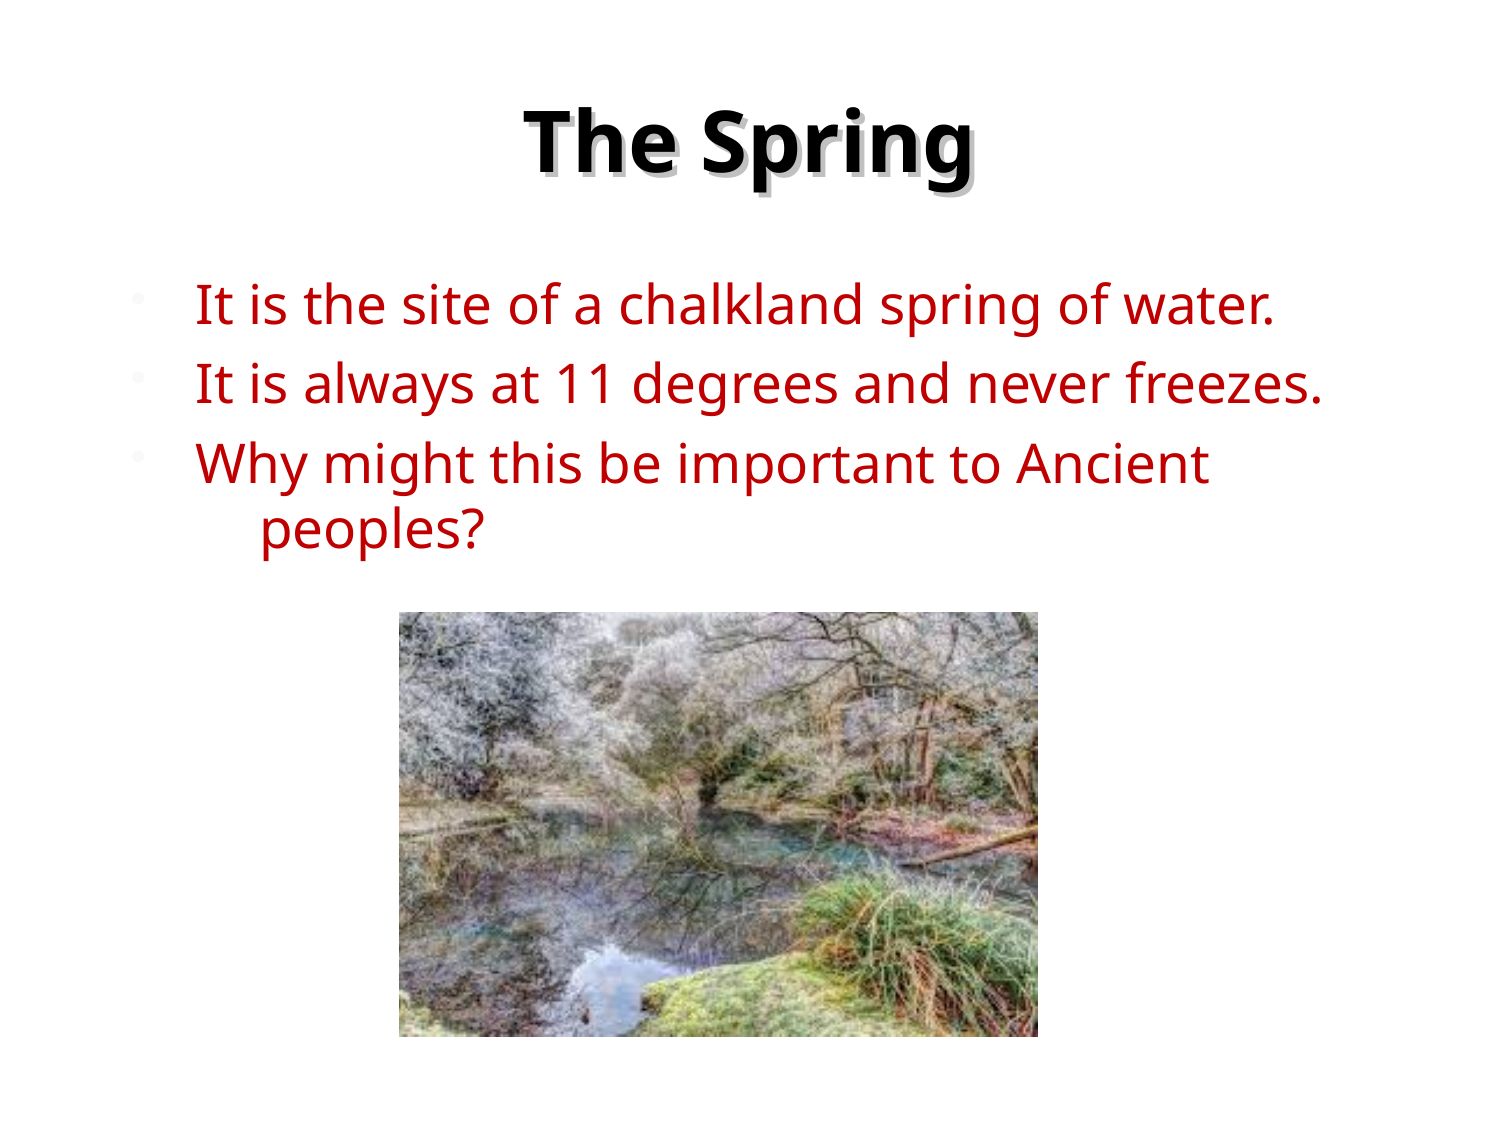

# The Spring
It is the site of a chalkland spring of water.
It is always at 11 degrees and never freezes.
Why might this be important to Ancient peoples?